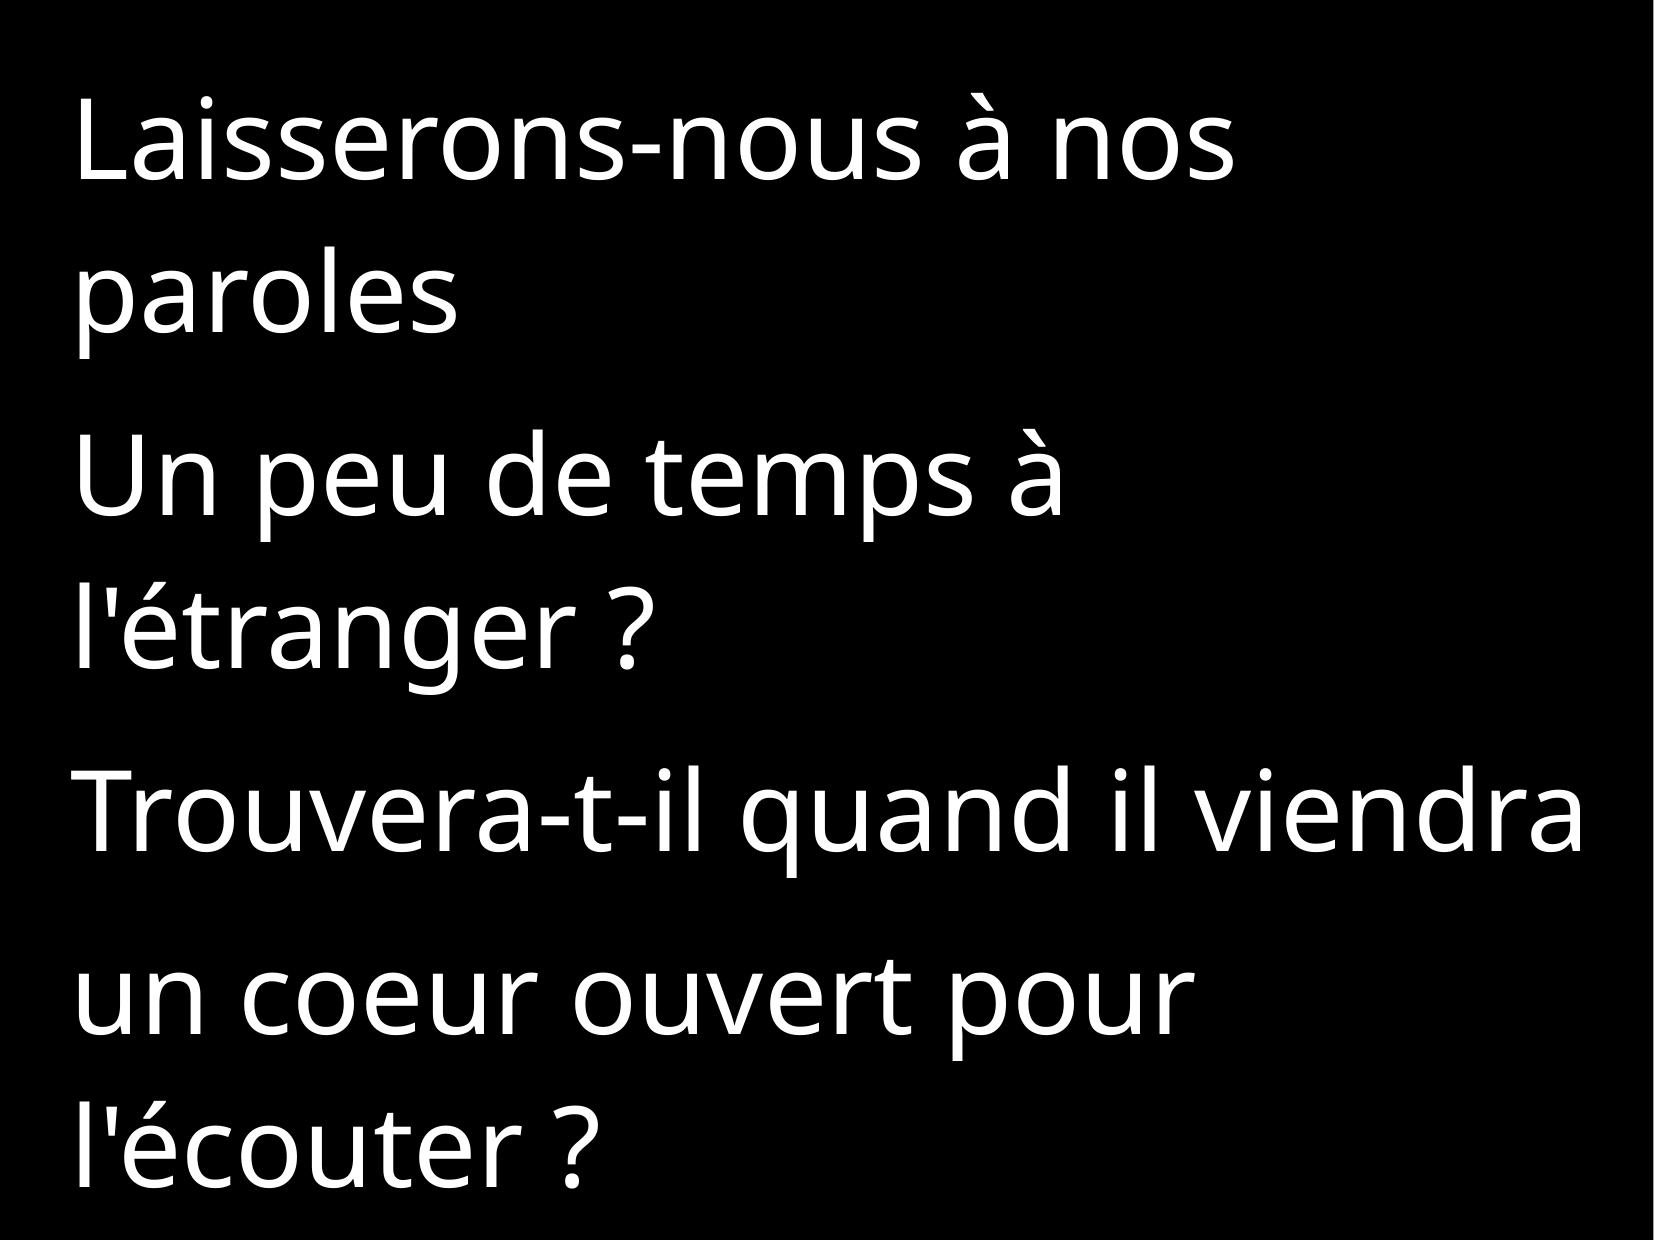

# Laisserons-nous à nos paroles
Un peu de temps à l'étranger ?
Trouvera-t-il quand il viendra
un coeur ouvert pour l'écouter ?